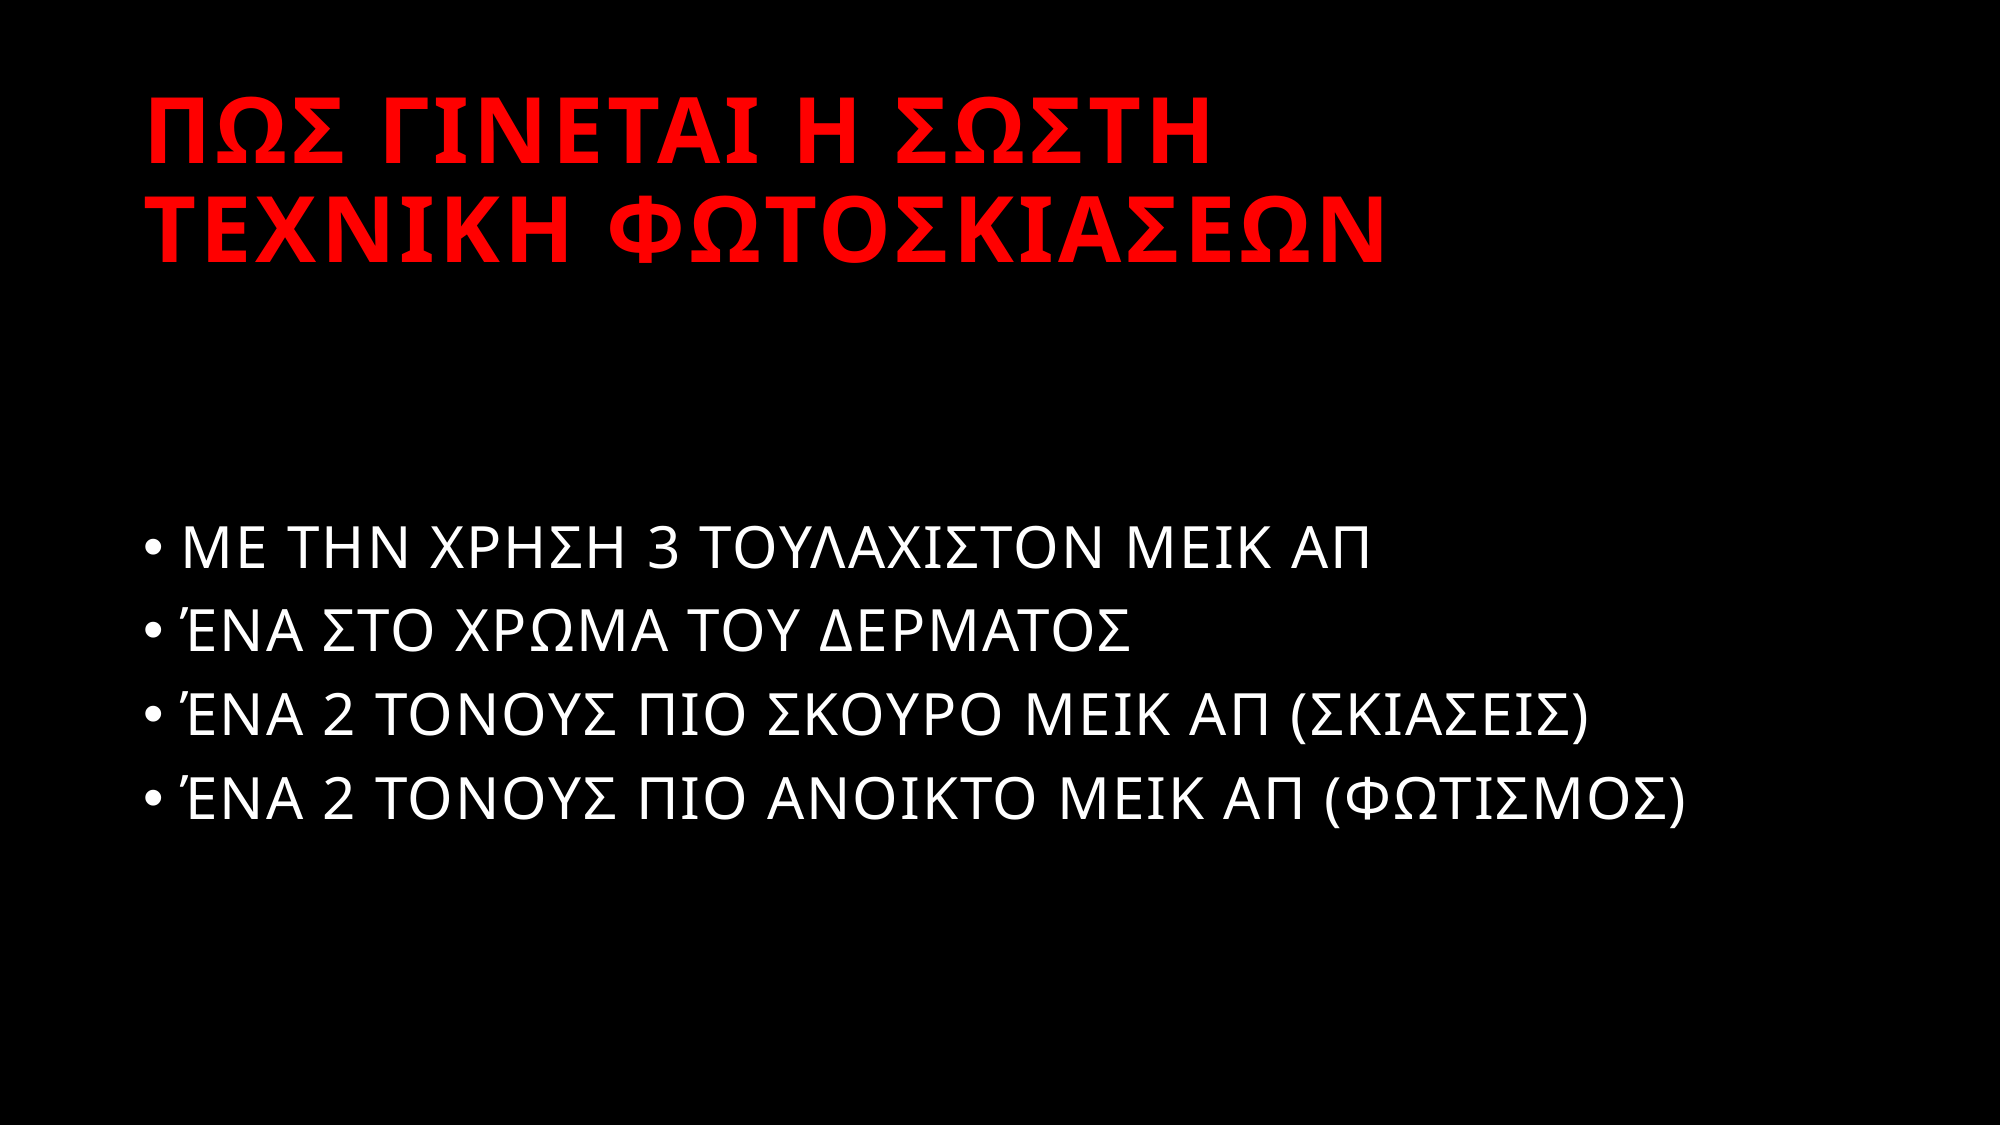

# ΠΩΣ ΓΙΝΕΤΑΙ Η ΣΩΣΤΗ ΤΕΧΝΙΚΗ ΦΩΤΟΣΚΙΑΣΕΩΝ
ΜΕ ΤΗΝ ΧΡΗΣΗ 3 ΤΟΥΛΑΧΙΣΤΟΝ ΜΕΙΚ ΑΠ
ΈΝΑ ΣΤΟ ΧΡΩΜΑ ΤΟΥ ΔΕΡΜΑΤΟΣ
ΈΝΑ 2 ΤΟΝΟΥΣ ΠΙΟ ΣΚΟΥΡΟ ΜΕΙΚ ΑΠ (ΣΚΙΑΣΕΙΣ)
ΈΝΑ 2 ΤΟΝΟΥΣ ΠΙΟ ΑΝΟΙΚΤΟ ΜΕΙΚ ΑΠ (ΦΩΤΙΣΜΟΣ)